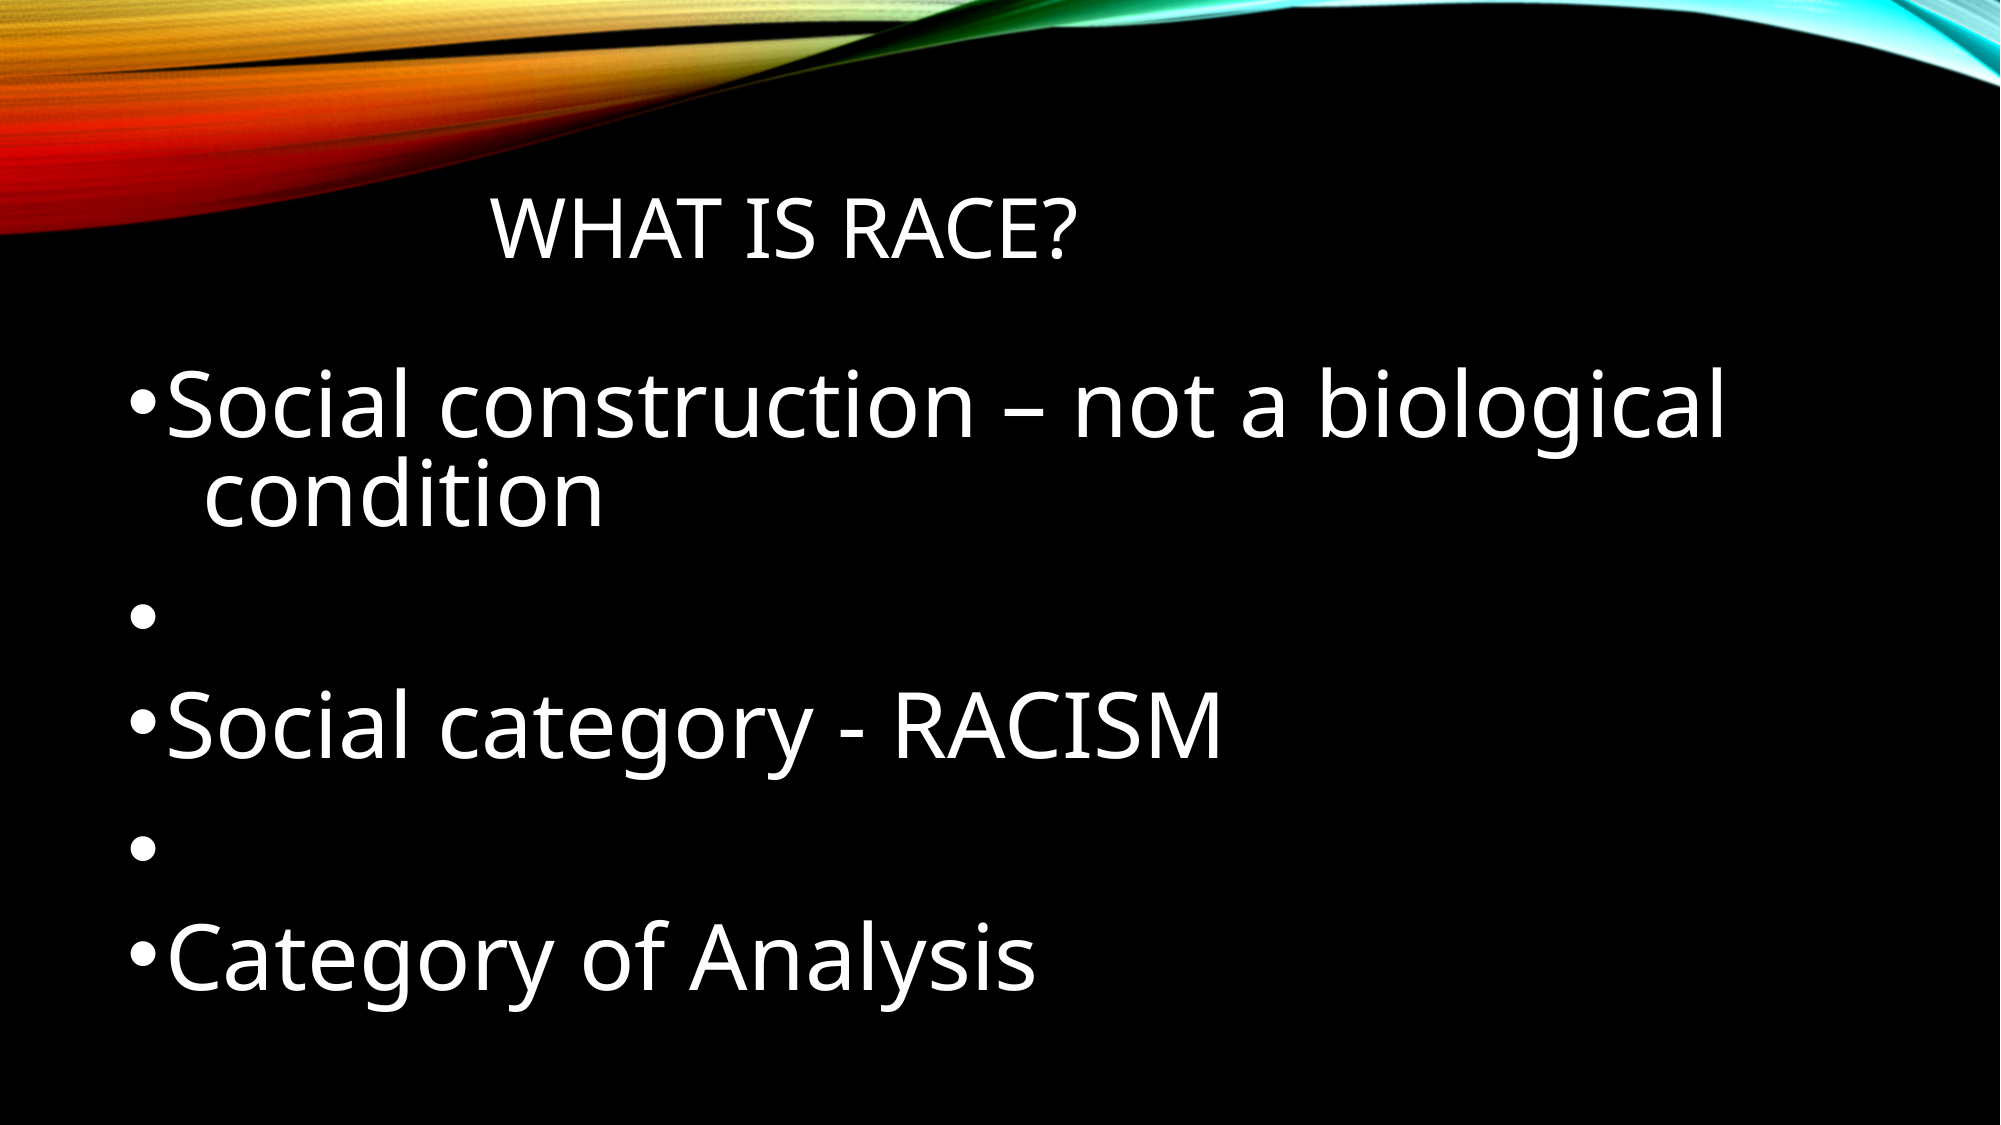

# What is RACE?
Social construction – not a biological condition
Social category - RACISM
Category of Analysis